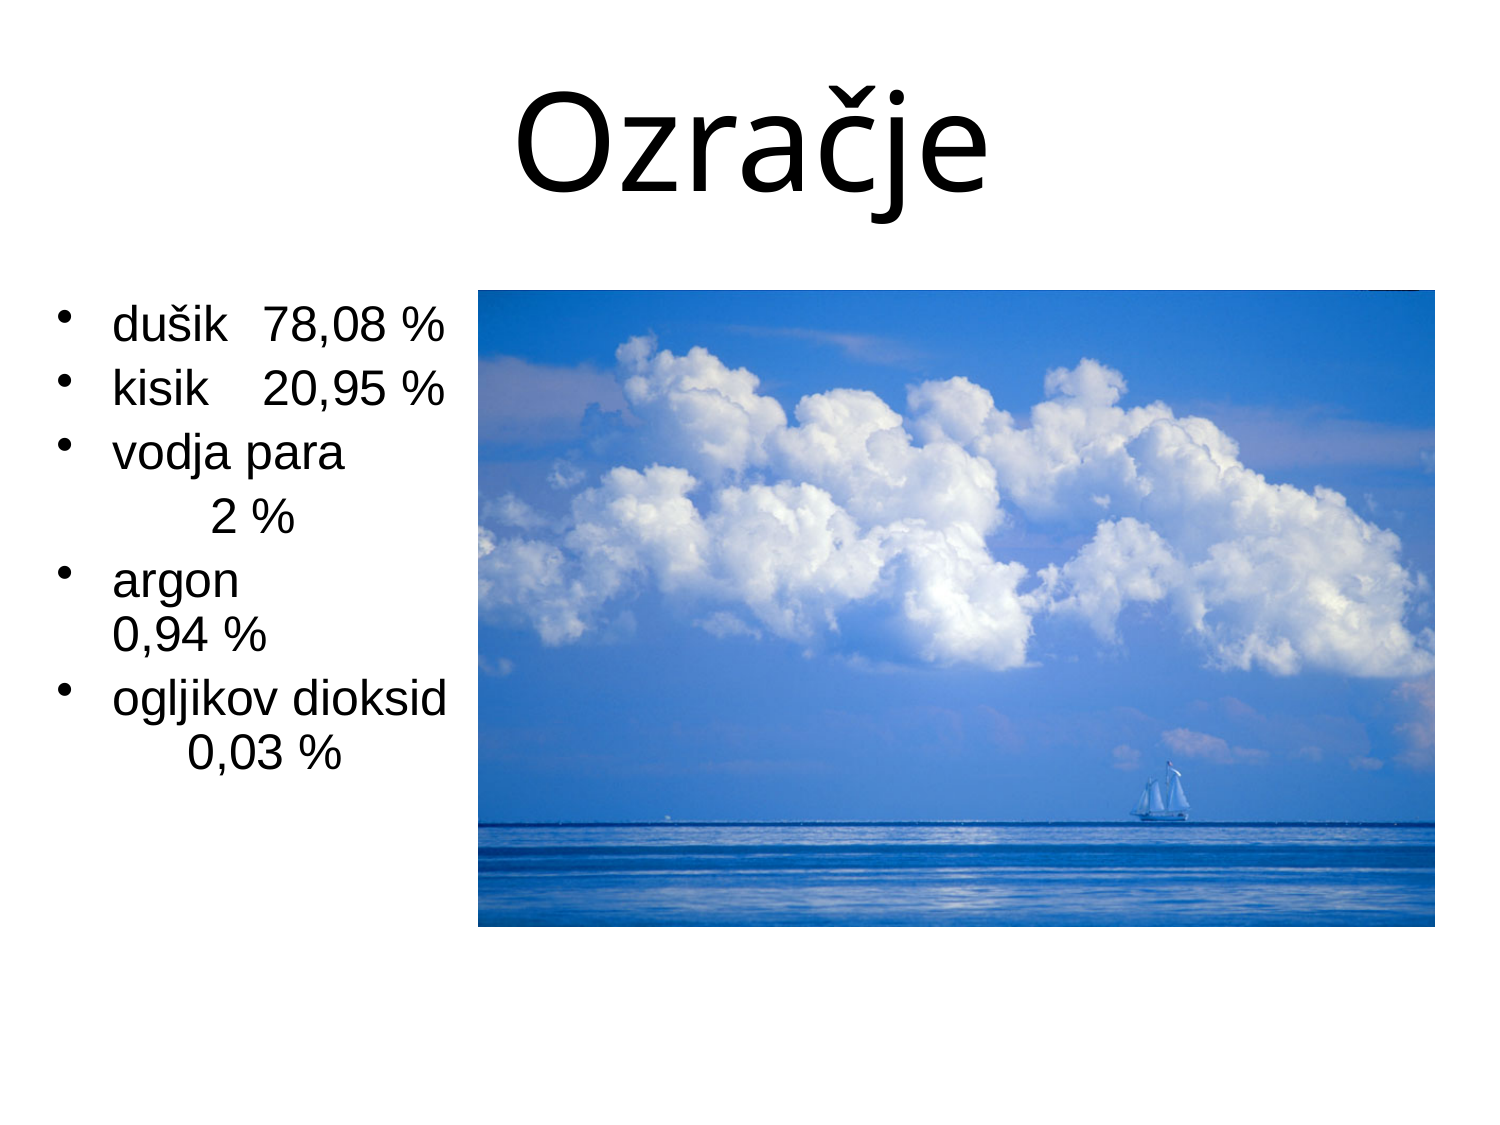

# Ozračje
dušik 	78,08 %
kisik 	20,95 %
vodja para
 2 %
argon 	0,94 %
ogljikov dioksid 	0,03 %